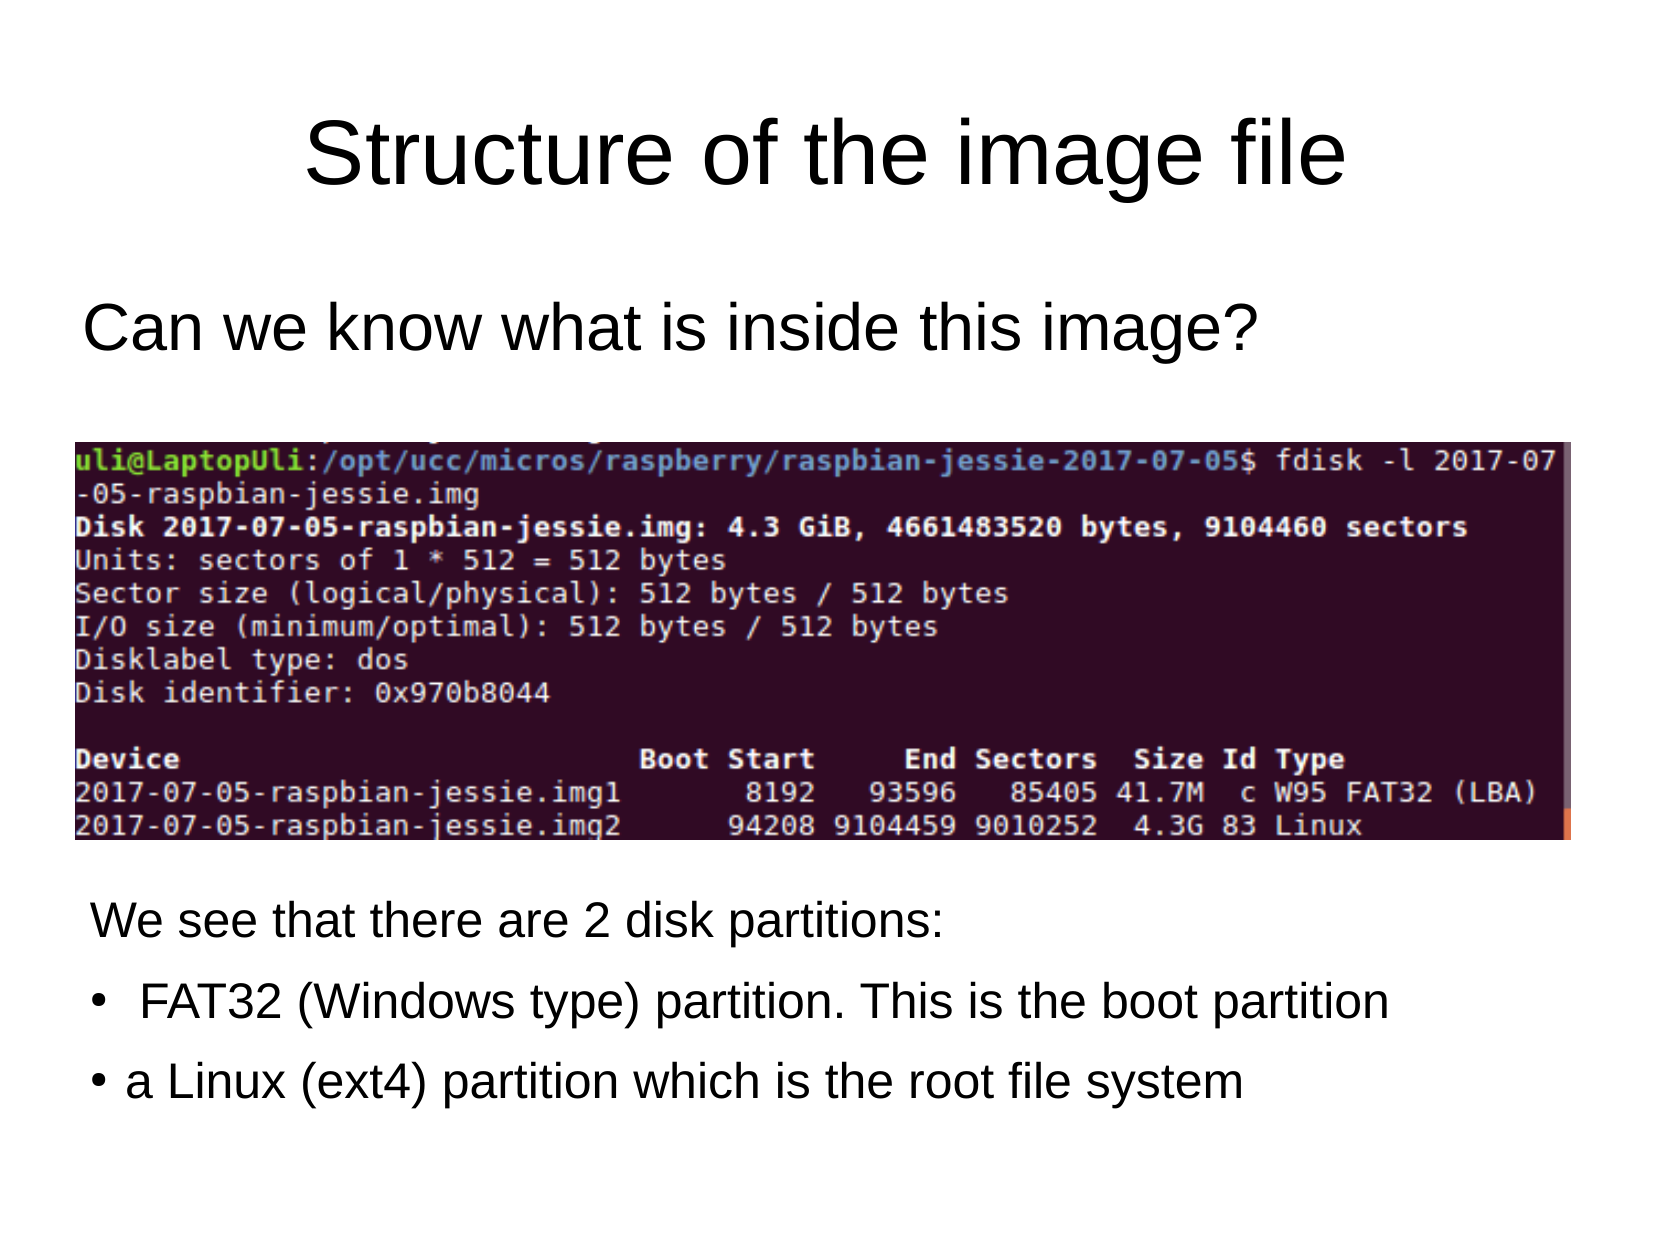

# Structure of the image file
Can we know what is inside this image?
We see that there are 2 disk partitions:
 FAT32 (Windows type) partition. This is the boot partition
a Linux (ext4) partition which is the root file system